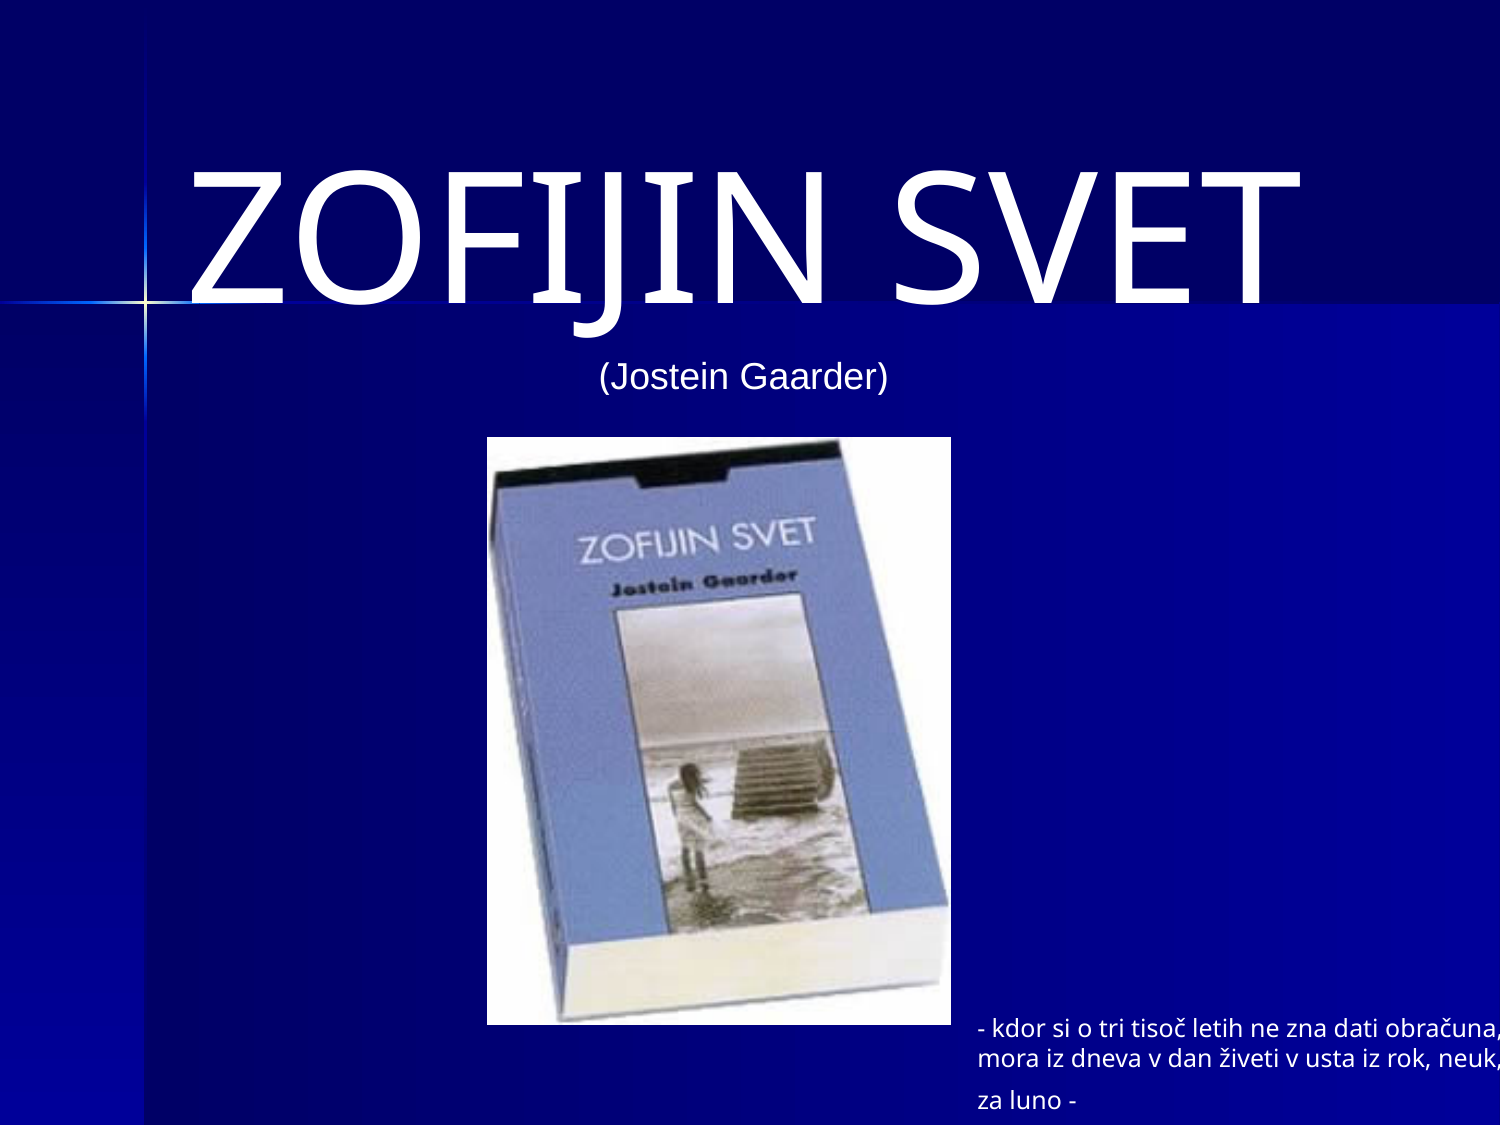

ZOFIJIN SVET
(Jostein Gaarder)
- kdor si o tri tisoč letih ne zna dati obračuna, mora iz dneva v dan živeti v usta iz rok, neuk, za luno -